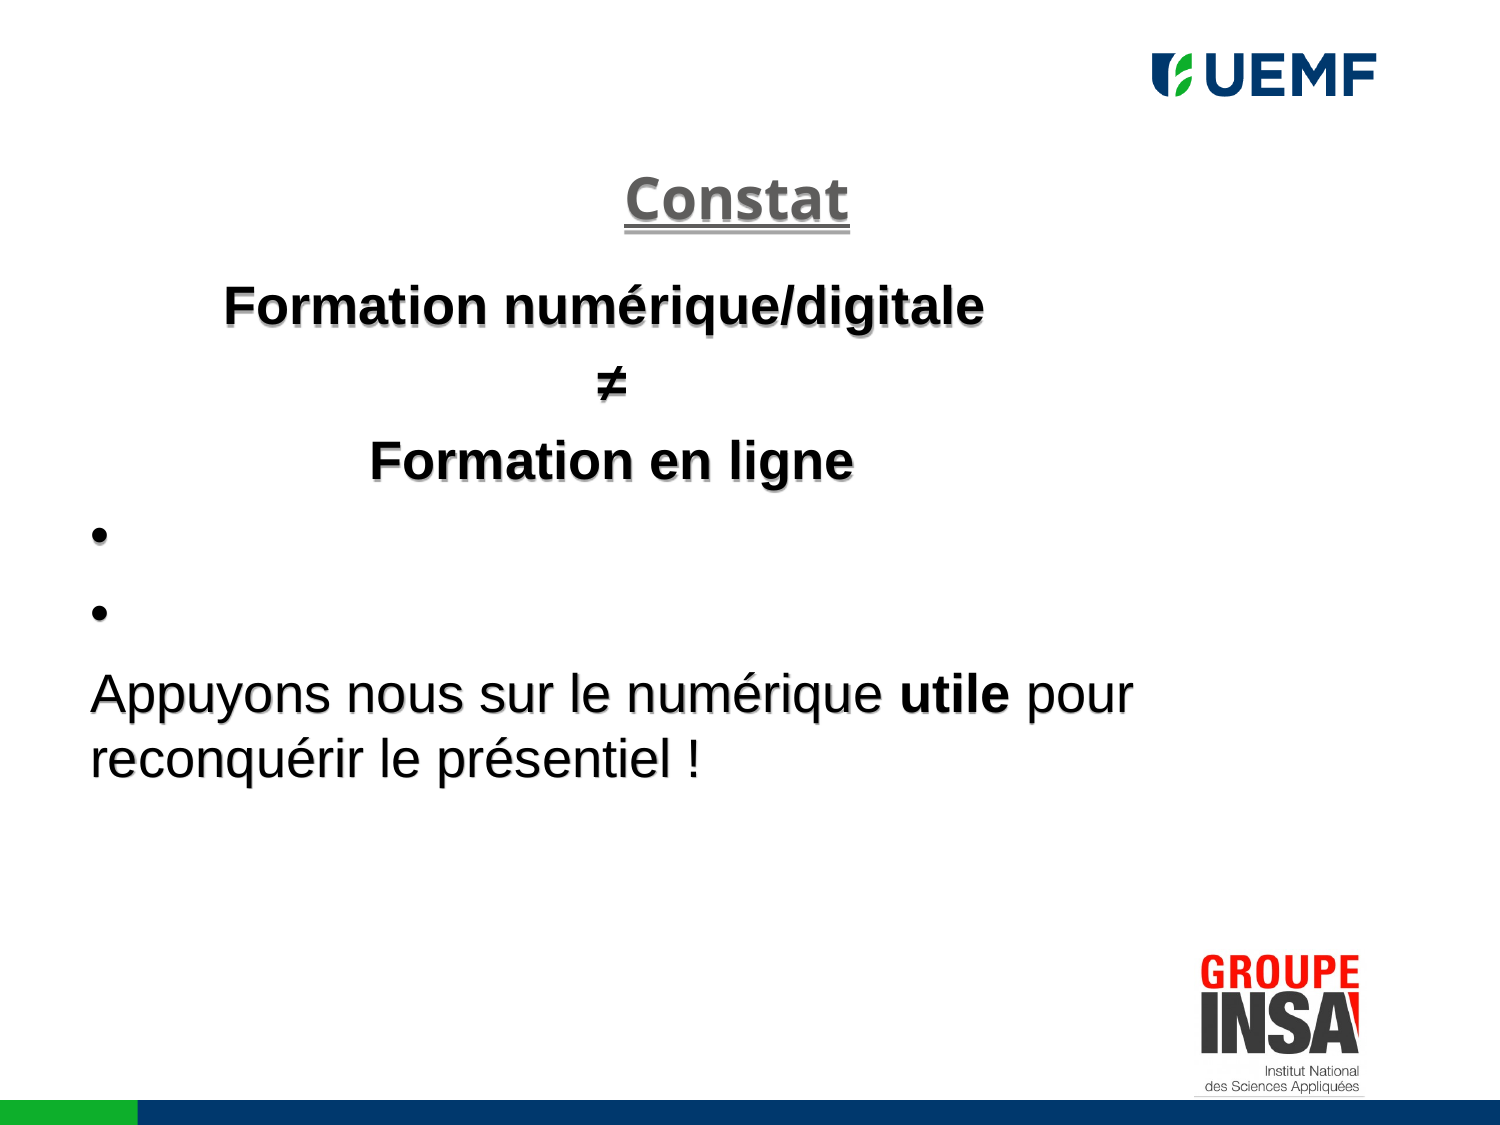

# Constat
Formation numérique/digitale
≠
Formation en ligne
Appuyons nous sur le numérique utile pour reconquérir le présentiel !